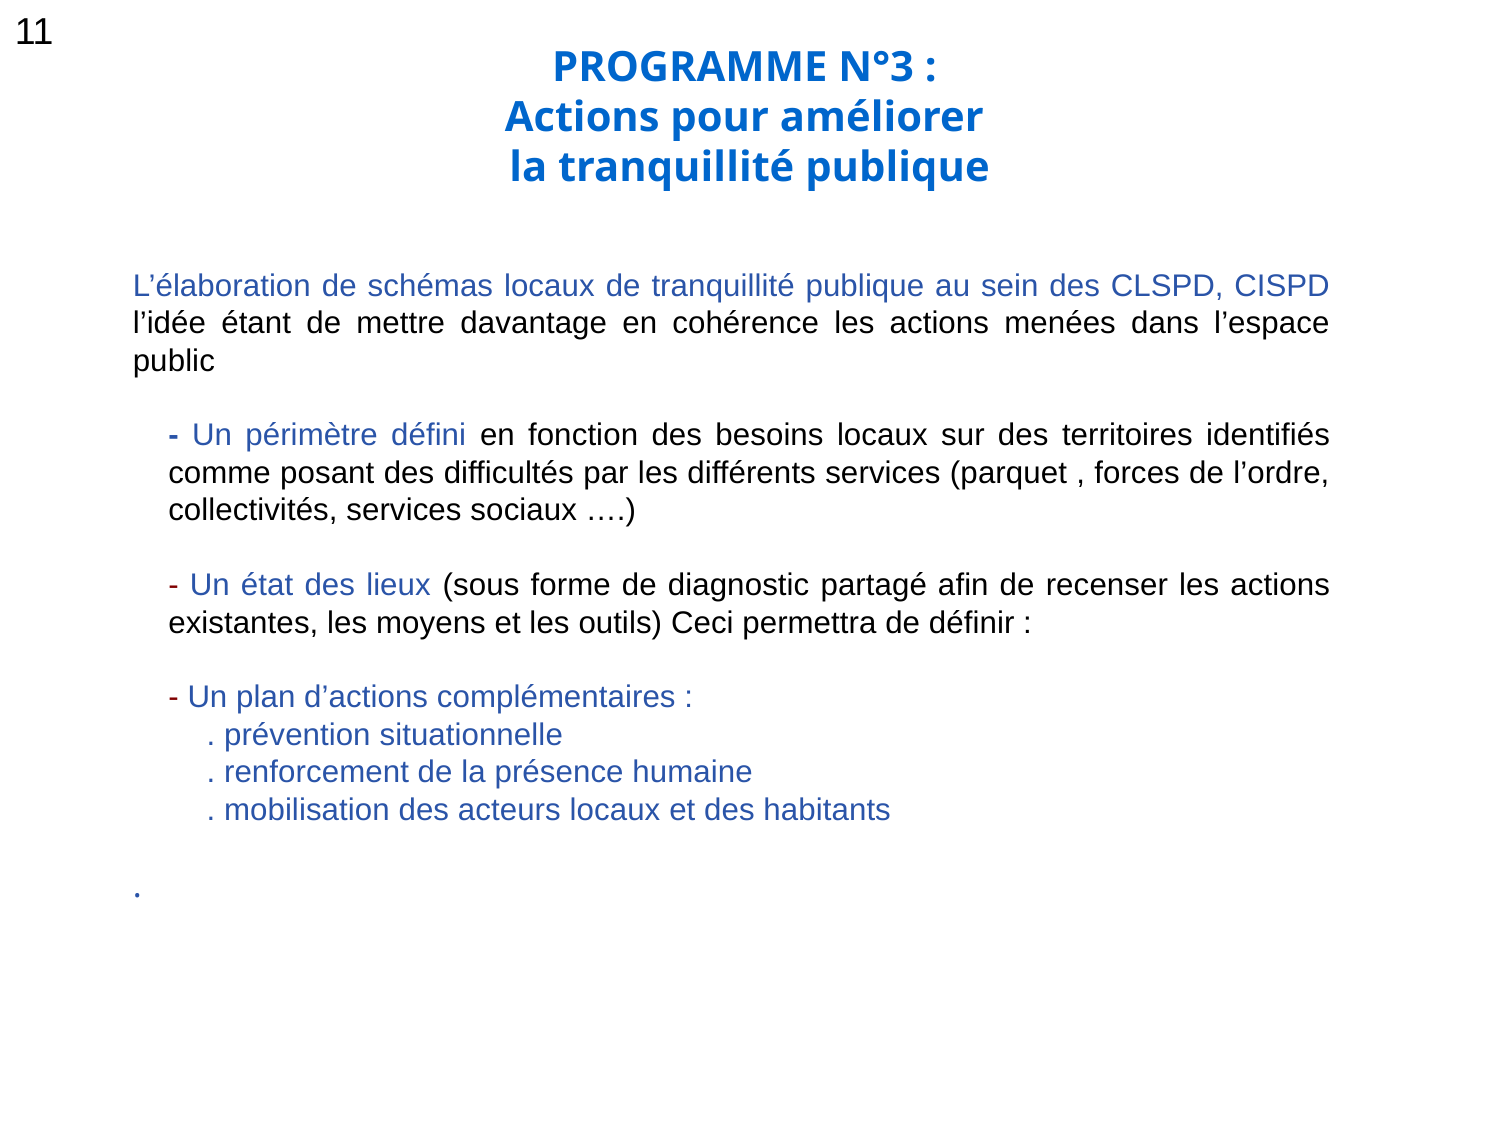

PROGRAMME N°3 :
Actions pour améliorer
la tranquillité publique
L’élaboration de schémas locaux de tranquillité publique au sein des CLSPD, CISPD l’idée étant de mettre davantage en cohérence les actions menées dans l’espace public
- Un périmètre défini en fonction des besoins locaux sur des territoires identifiés comme posant des difficultés par les différents services (parquet , forces de l’ordre, collectivités, services sociaux ….)
- Un état des lieux (sous forme de diagnostic partagé afin de recenser les actions existantes, les moyens et les outils) Ceci permettra de définir :
- Un plan d’actions complémentaires :
 	. prévention situationnelle
	. renforcement de la présence humaine
	. mobilisation des acteurs locaux et des habitants
.